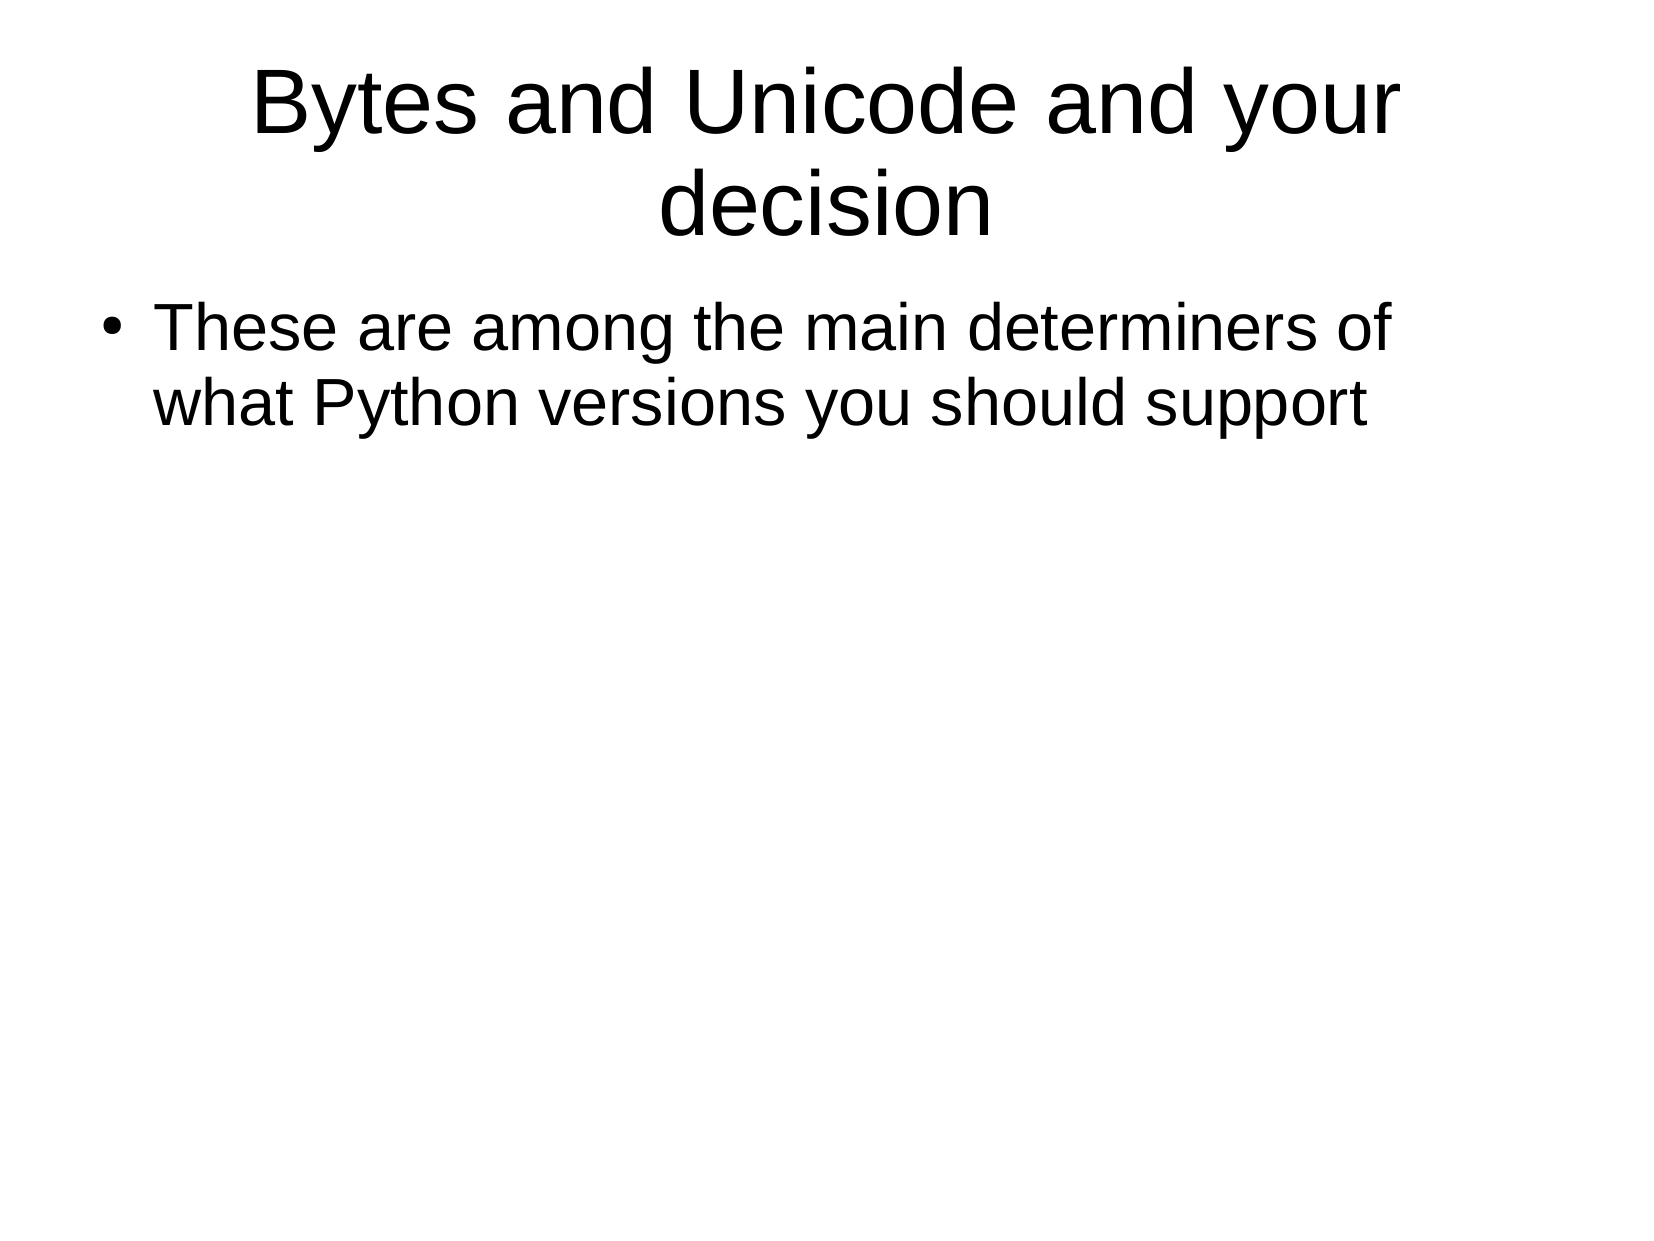

# Bytes and Unicode and your decision
These are among the main determiners of what Python versions you should support